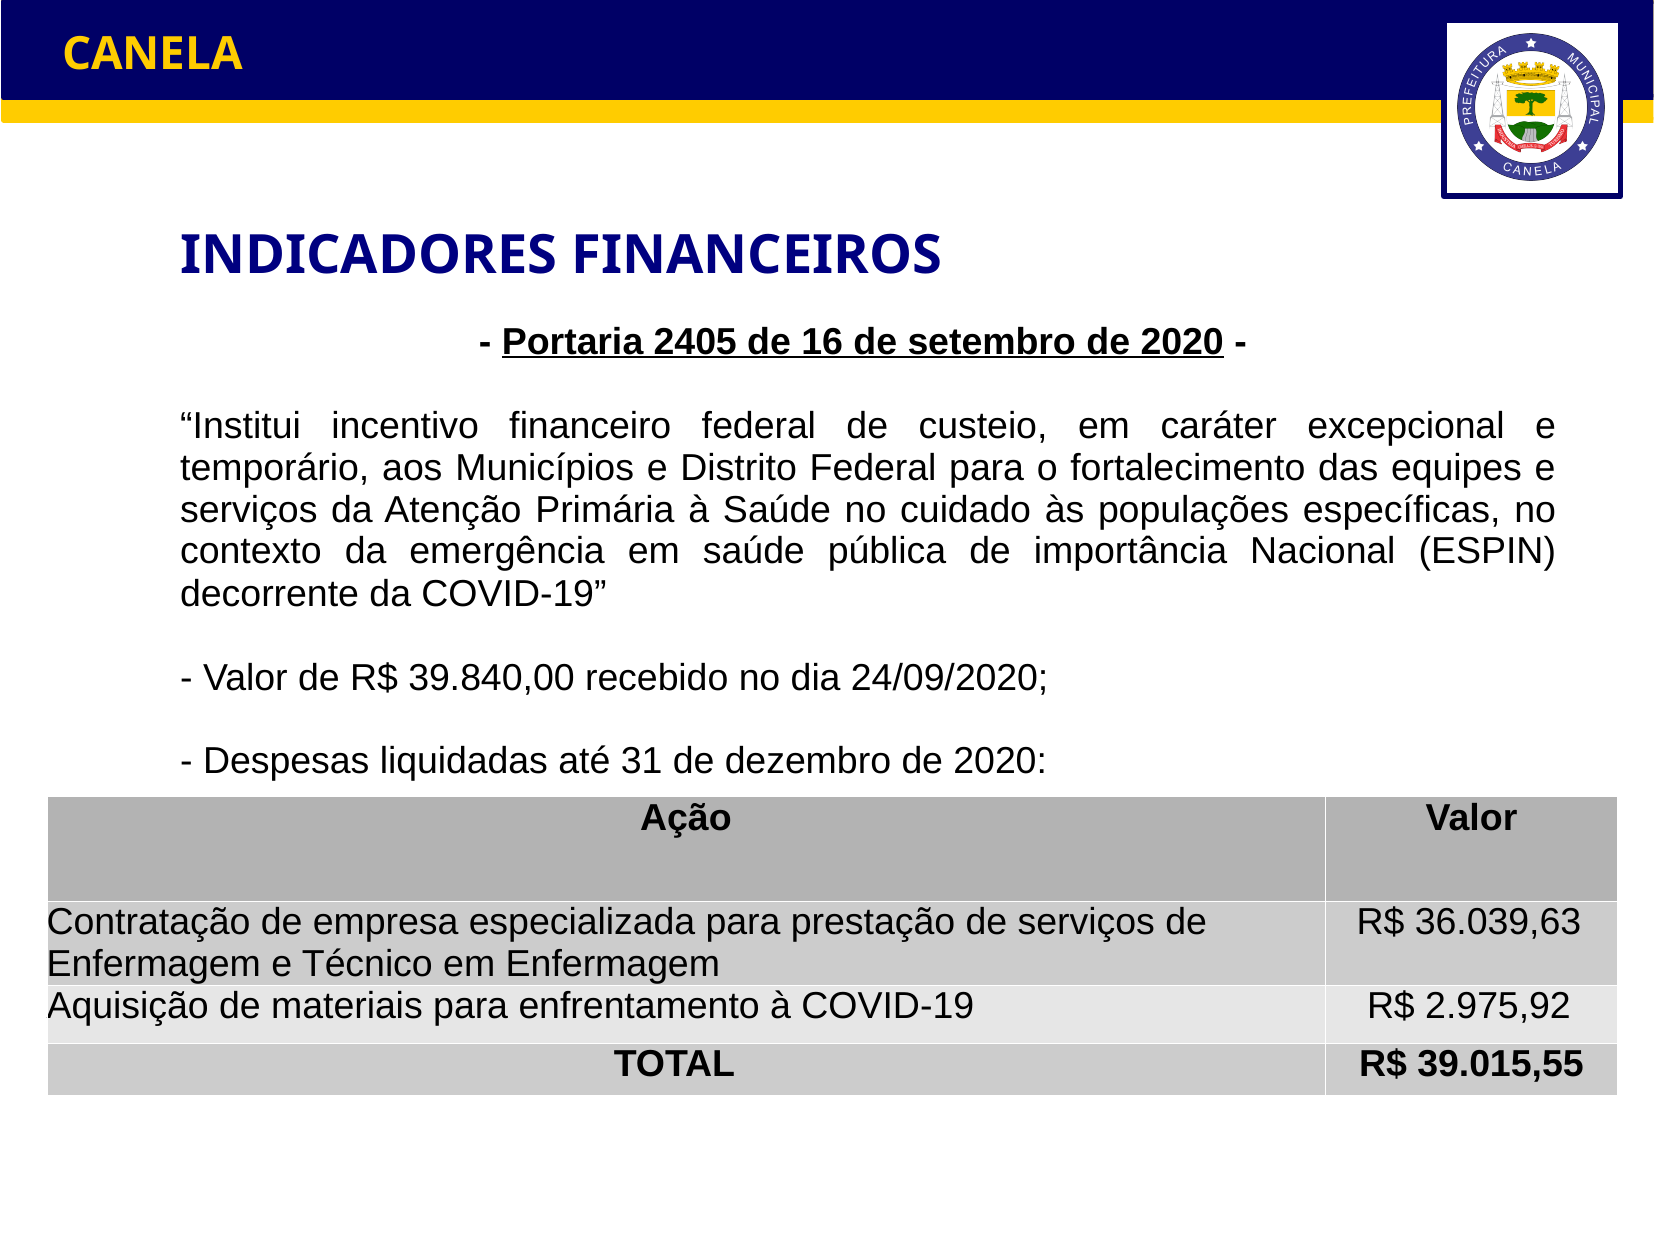

CANELA
CANELA
INDICADORES FINANCEIROS
- Portaria 2405 de 16 de setembro de 2020 -
“Institui incentivo financeiro federal de custeio, em caráter excepcional e temporário, aos Municípios e Distrito Federal para o fortalecimento das equipes e serviços da Atenção Primária à Saúde no cuidado às populações específicas, no contexto da emergência em saúde pública de importância Nacional (ESPIN) decorrente da COVID-19”
- Valor de R$ 39.840,00 recebido no dia 24/09/2020;
- Despesas liquidadas até 31 de dezembro de 2020:
| Ação | Valor |
| --- | --- |
| Contratação de empresa especializada para prestação de serviços de Enfermagem e Técnico em Enfermagem | R$ 36.039,63 |
| Aquisição de materiais para enfrentamento à COVID-19 | R$ 2.975,92 |
| TOTAL | R$ 39.015,55 |